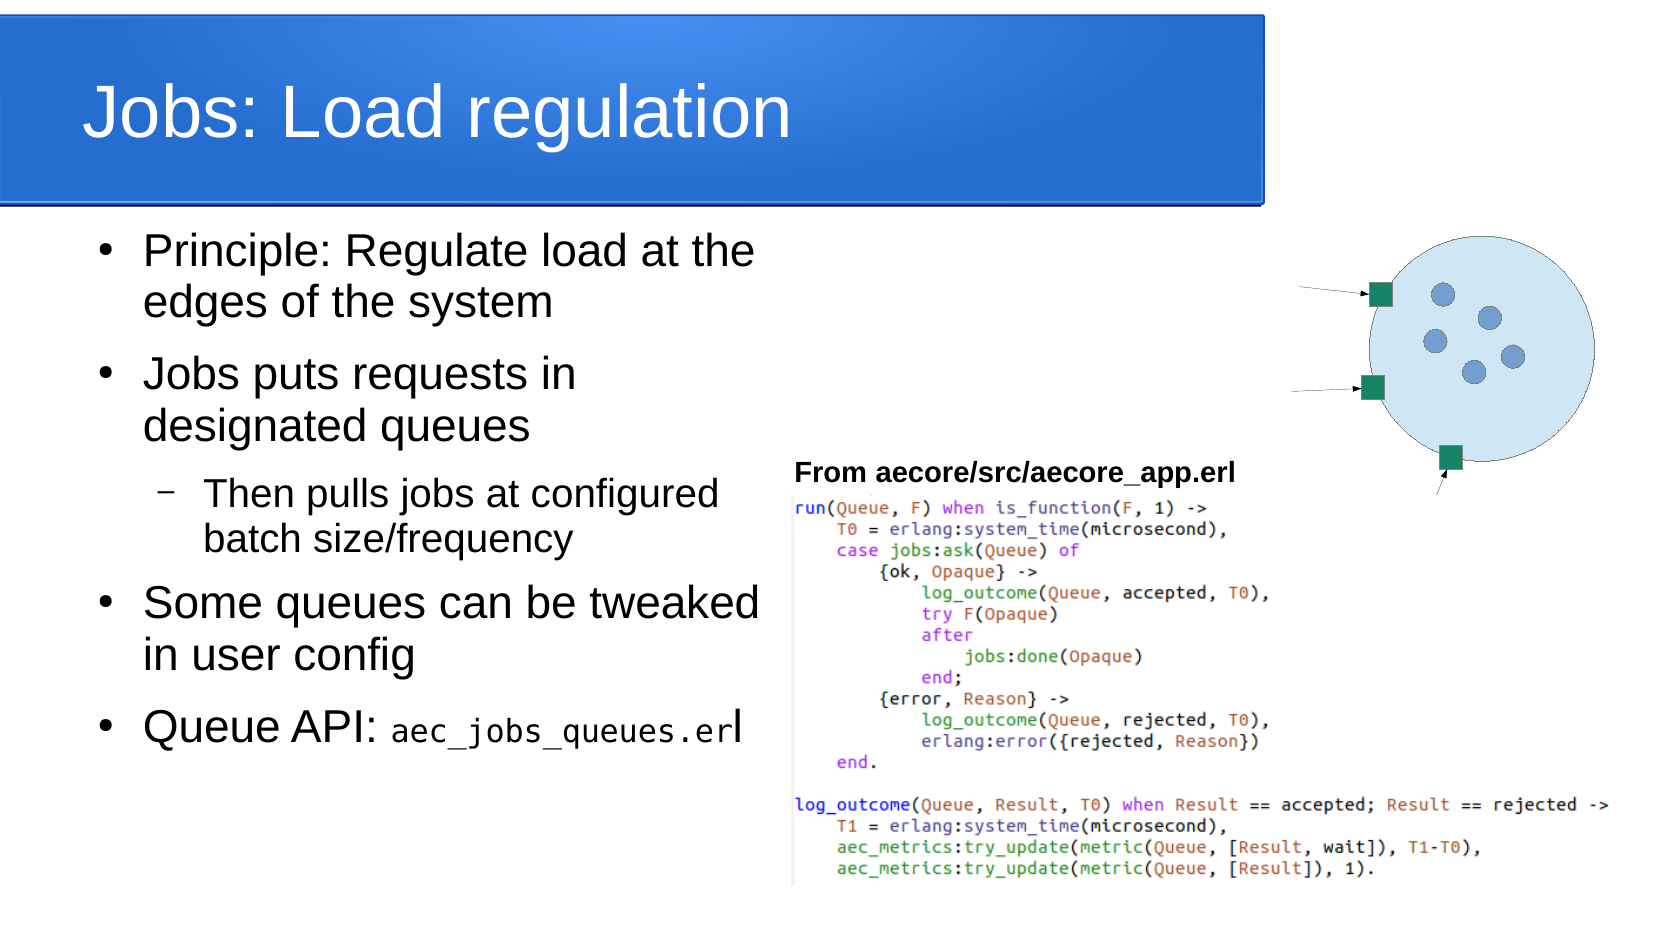

# Jobs: Load regulation
Principle: Regulate load at the edges of the system
Jobs puts requests in designated queues
Then pulls jobs at configured batch size/frequency
Some queues can be tweaked in user config
Queue API: aec_jobs_queues.erl
From aecore/src/aecore_app.erl